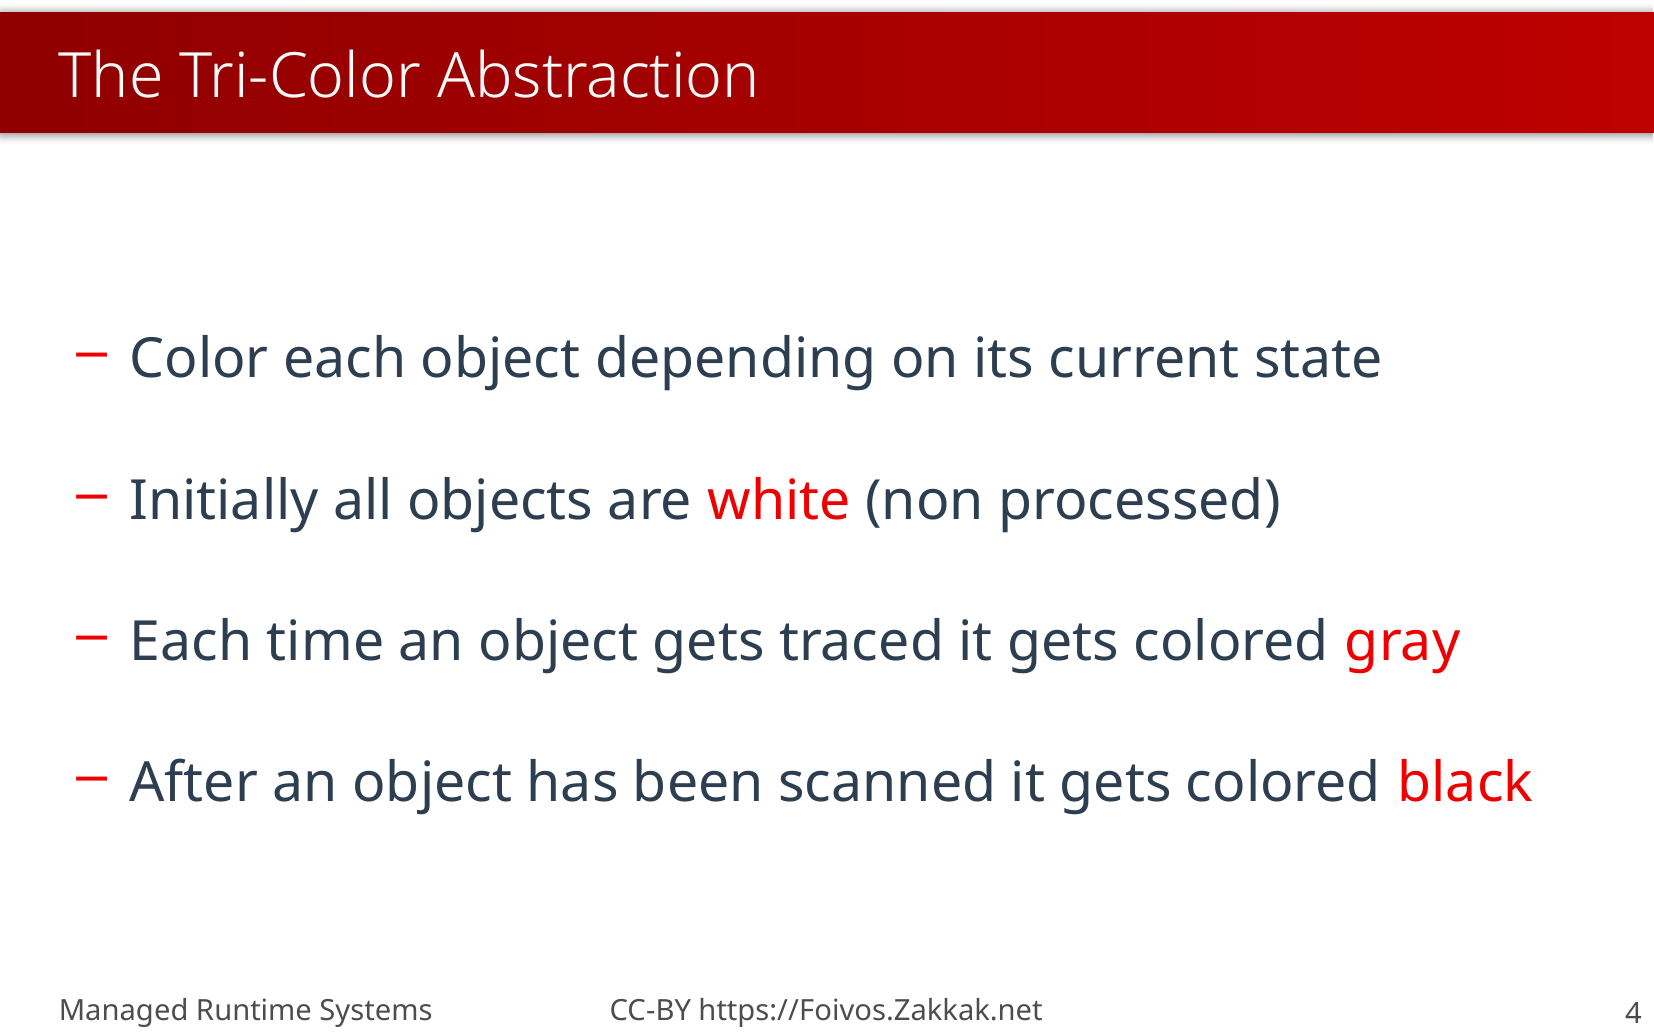

# The Tri-Color Abstraction
Color each object depending on its current state
Initially all objects are white (non processed)
Each time an object gets traced it gets colored gray
After an object has been scanned it gets colored black
Managed Runtime Systems
CC-BY https://Foivos.Zakkak.net
4